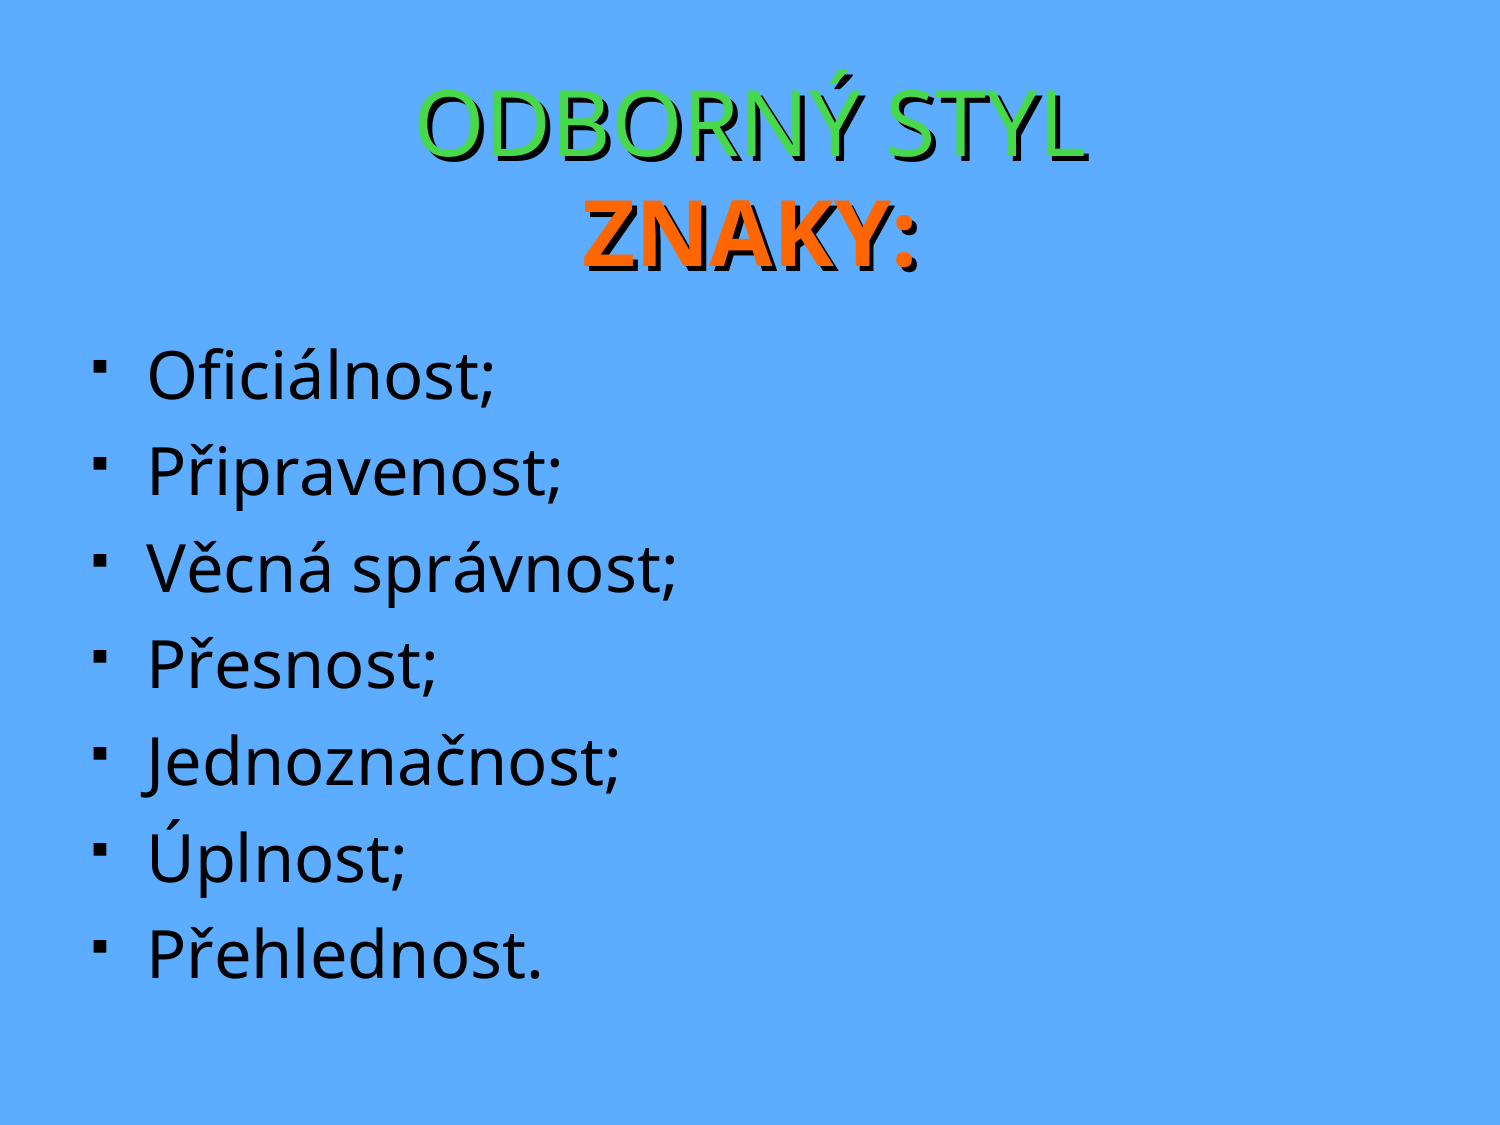

# ODBORNÝ STYL ZNAKY:
Oficiálnost;
Připravenost;
Věcná správnost;
Přesnost;
Jednoznačnost;
Úplnost;
Přehlednost.